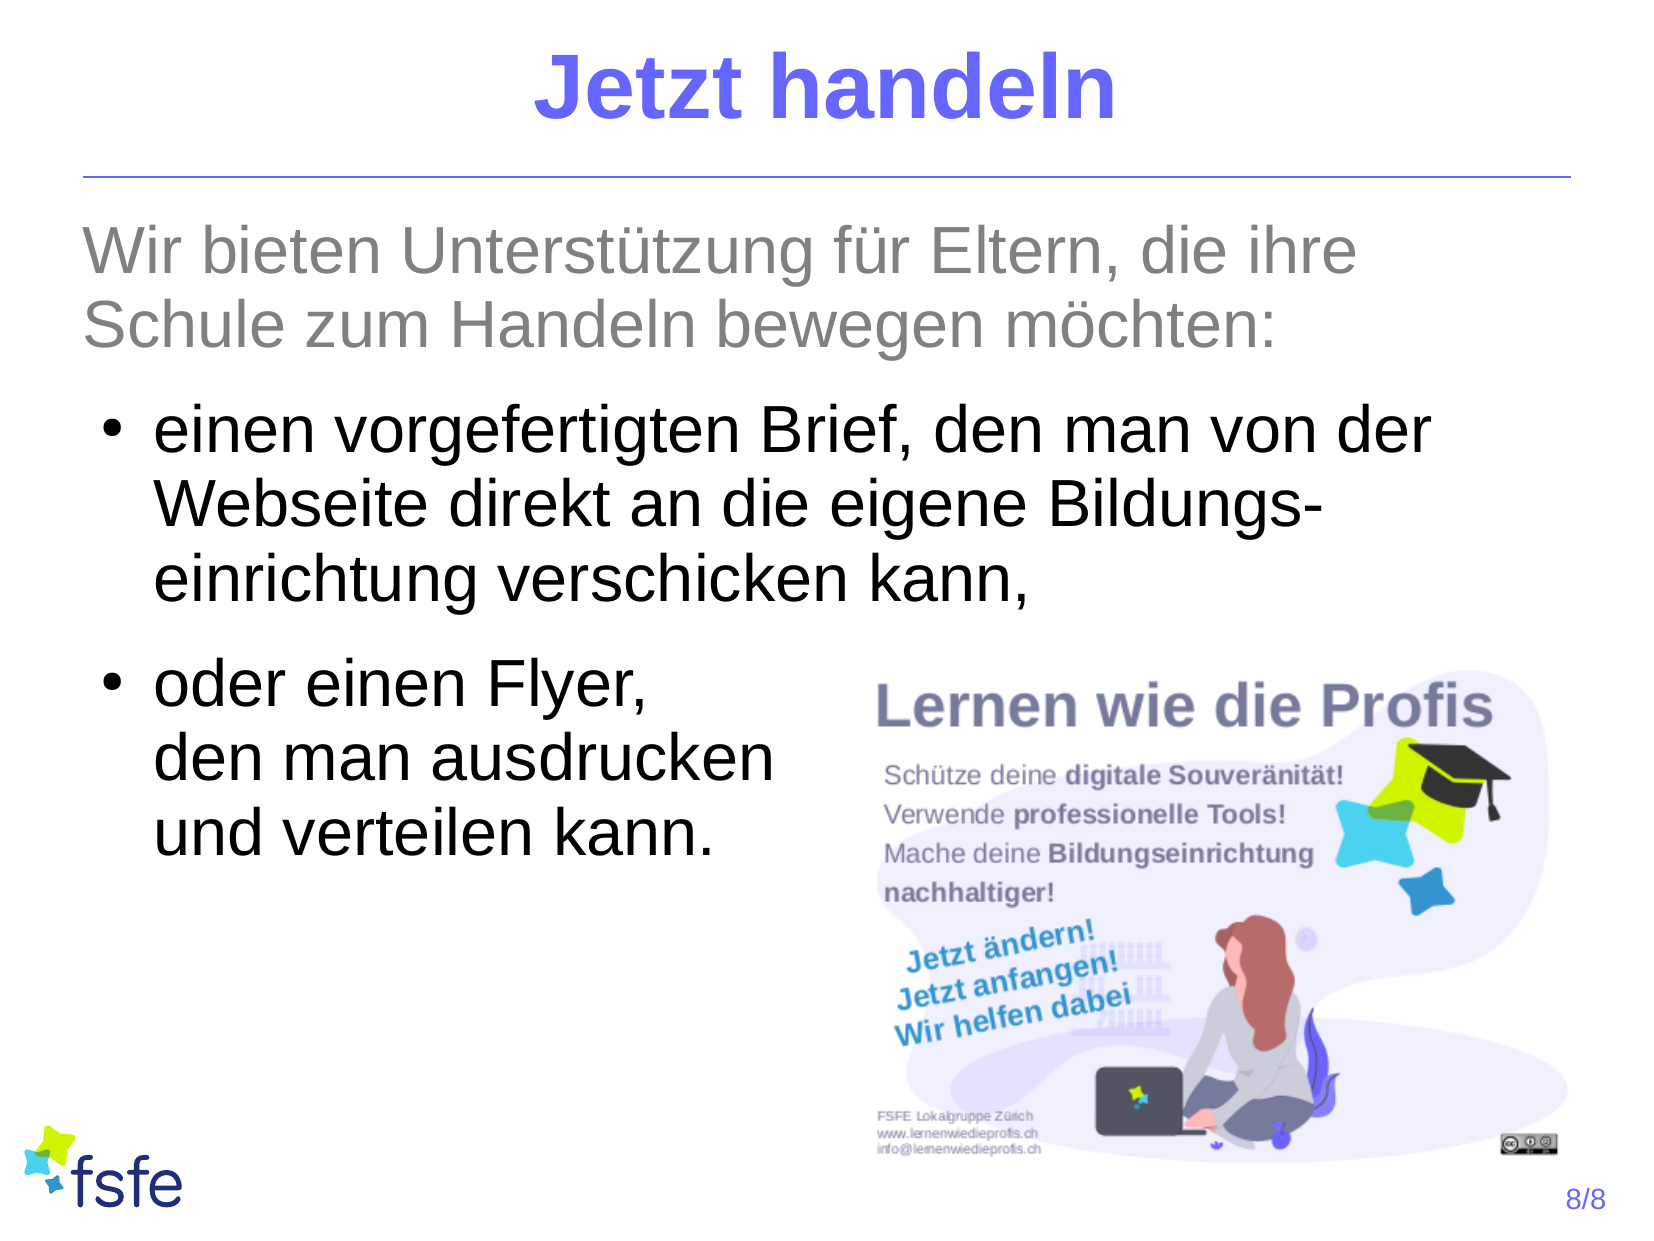

# Jetzt handeln
Wir bieten Unterstützung für Eltern, die ihre Schule zum Handeln bewegen möchten:
einen vorgefertigten Brief, den man von der Webseite direkt an die eigene Bildungs-einrichtung verschicken kann,
oder einen Flyer,
den man ausdrucken
und verteilen kann.
8